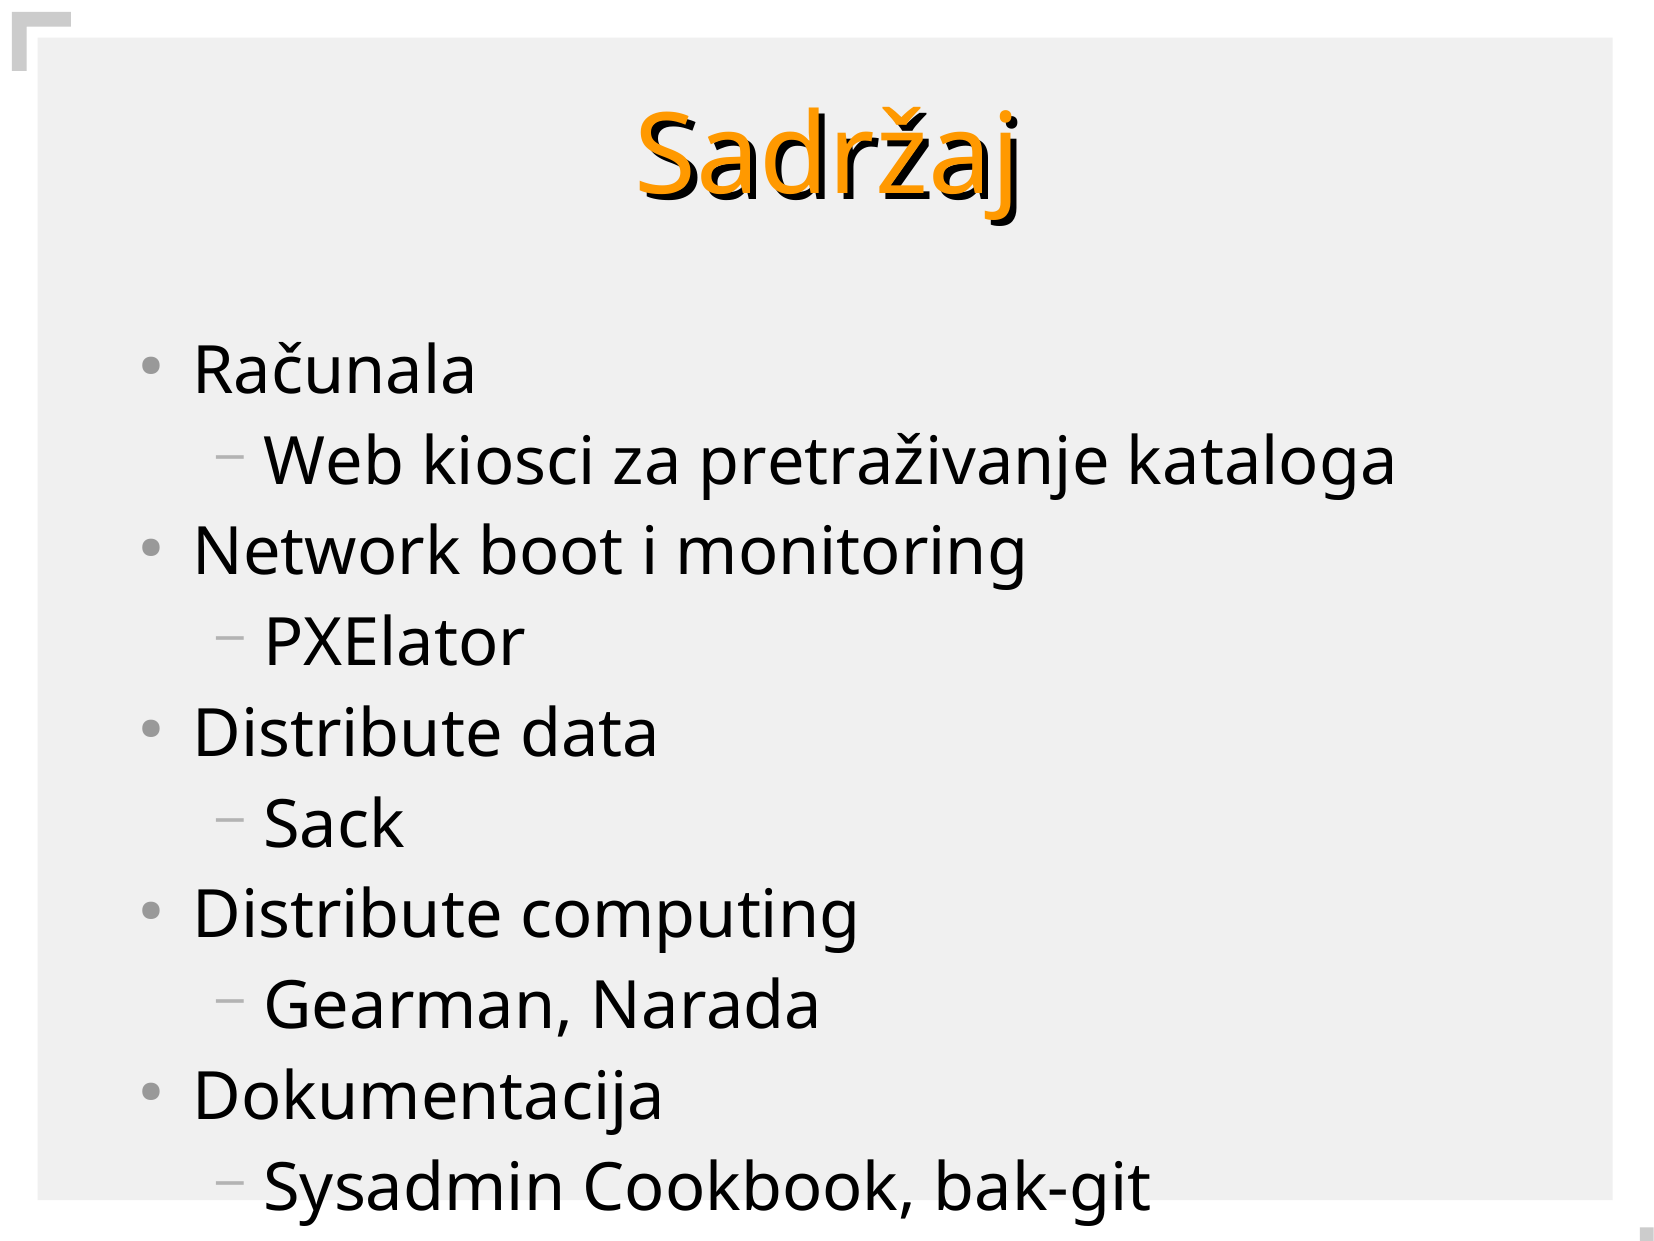

# Sadržaj
Računala
Web kiosci za pretraživanje kataloga
Network boot i monitoring
PXElator
Distribute data
Sack
Distribute computing
Gearman, Narada
Dokumentacija
Sysadmin Cookbook, bak-git